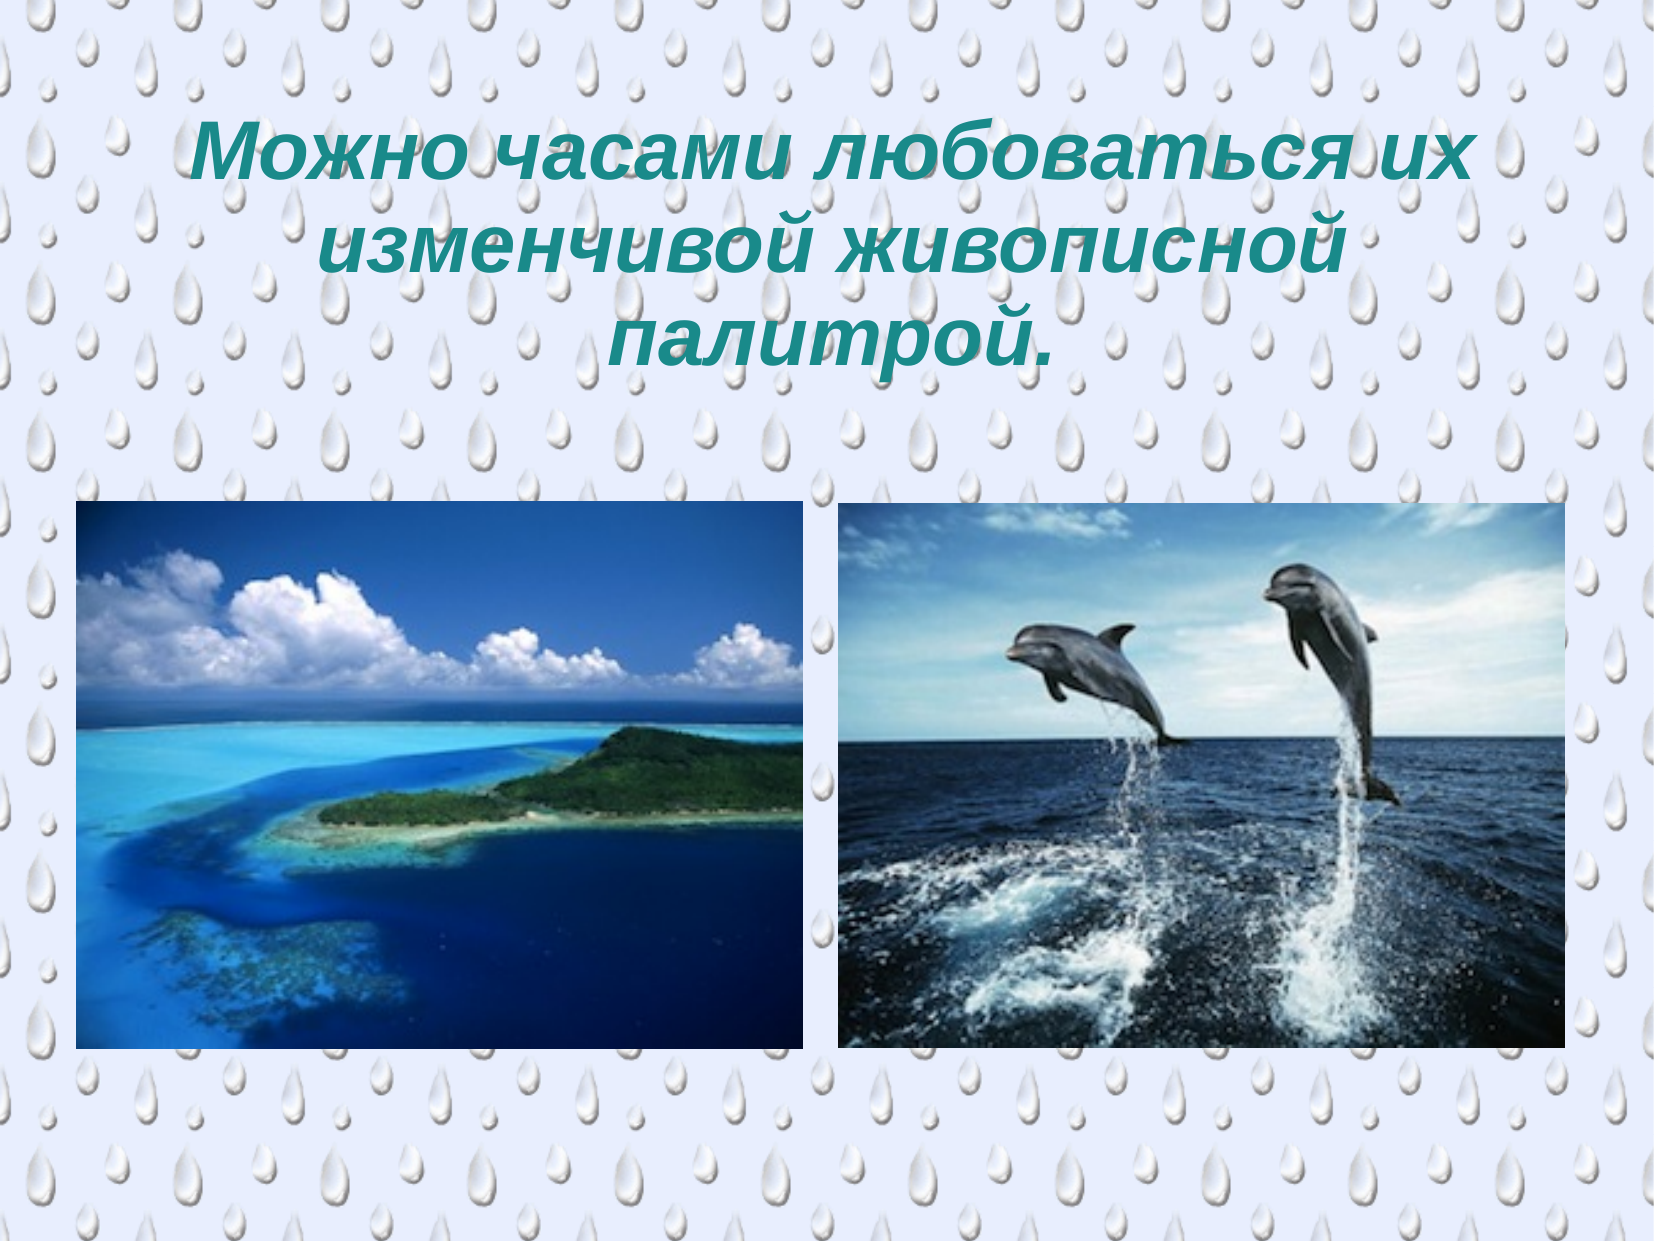

# Можно часами любоваться их изменчивой живописной палитрой.